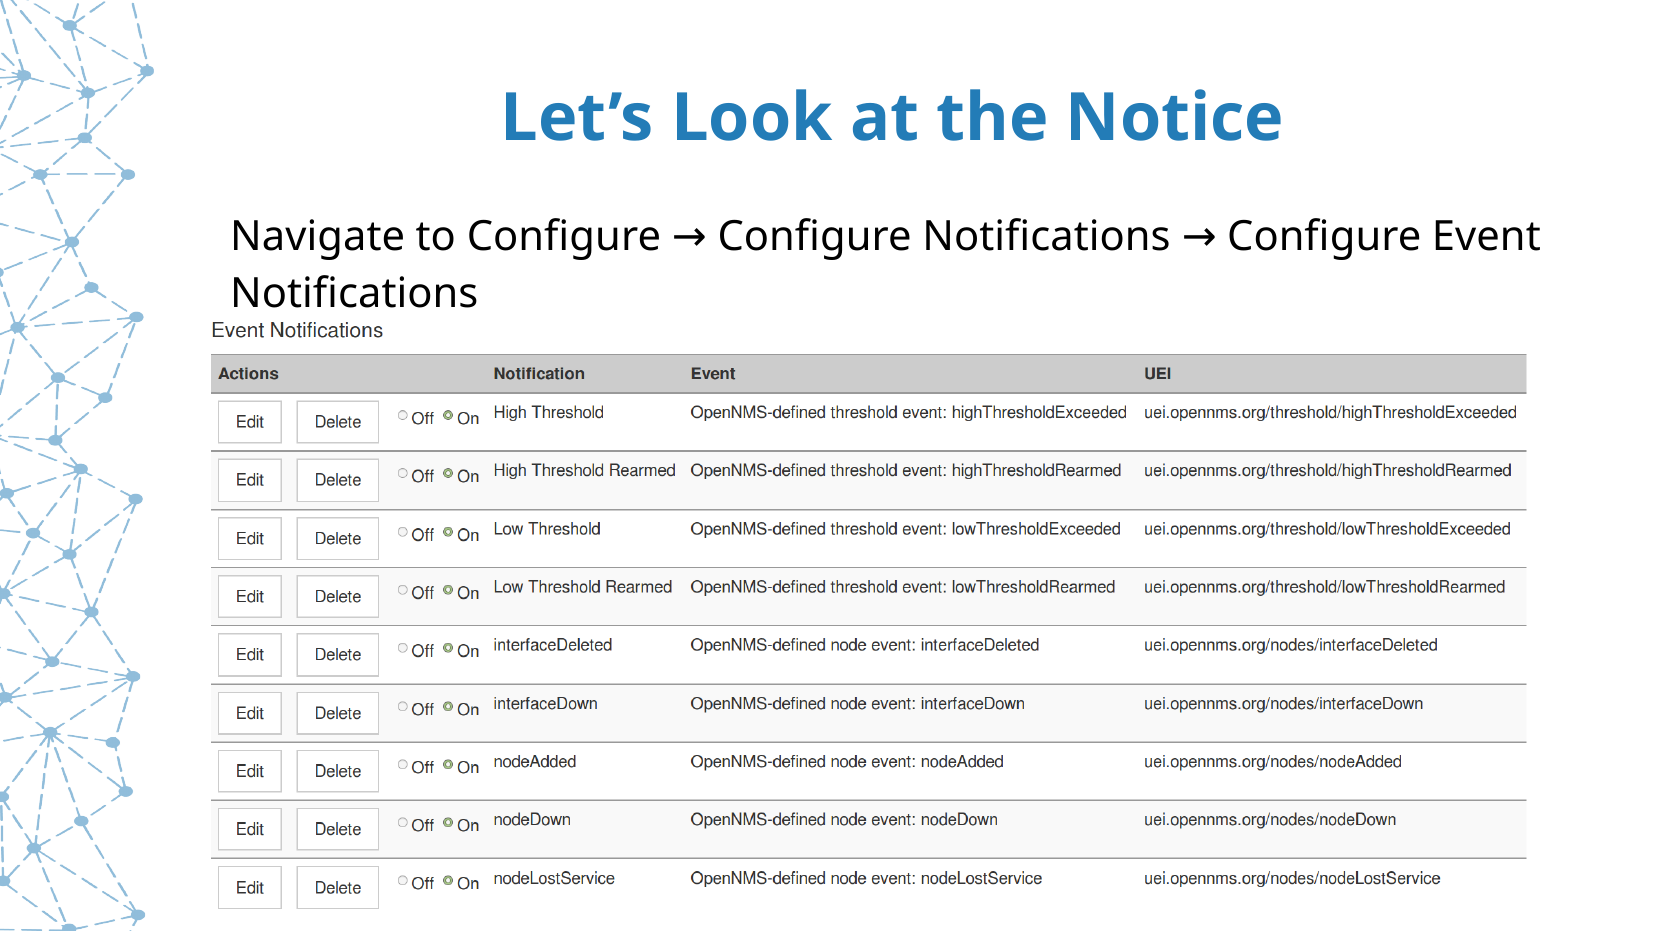

# Let’s Look at the Notice
Navigate to Configure → Configure Notifications → Configure Event Notifications